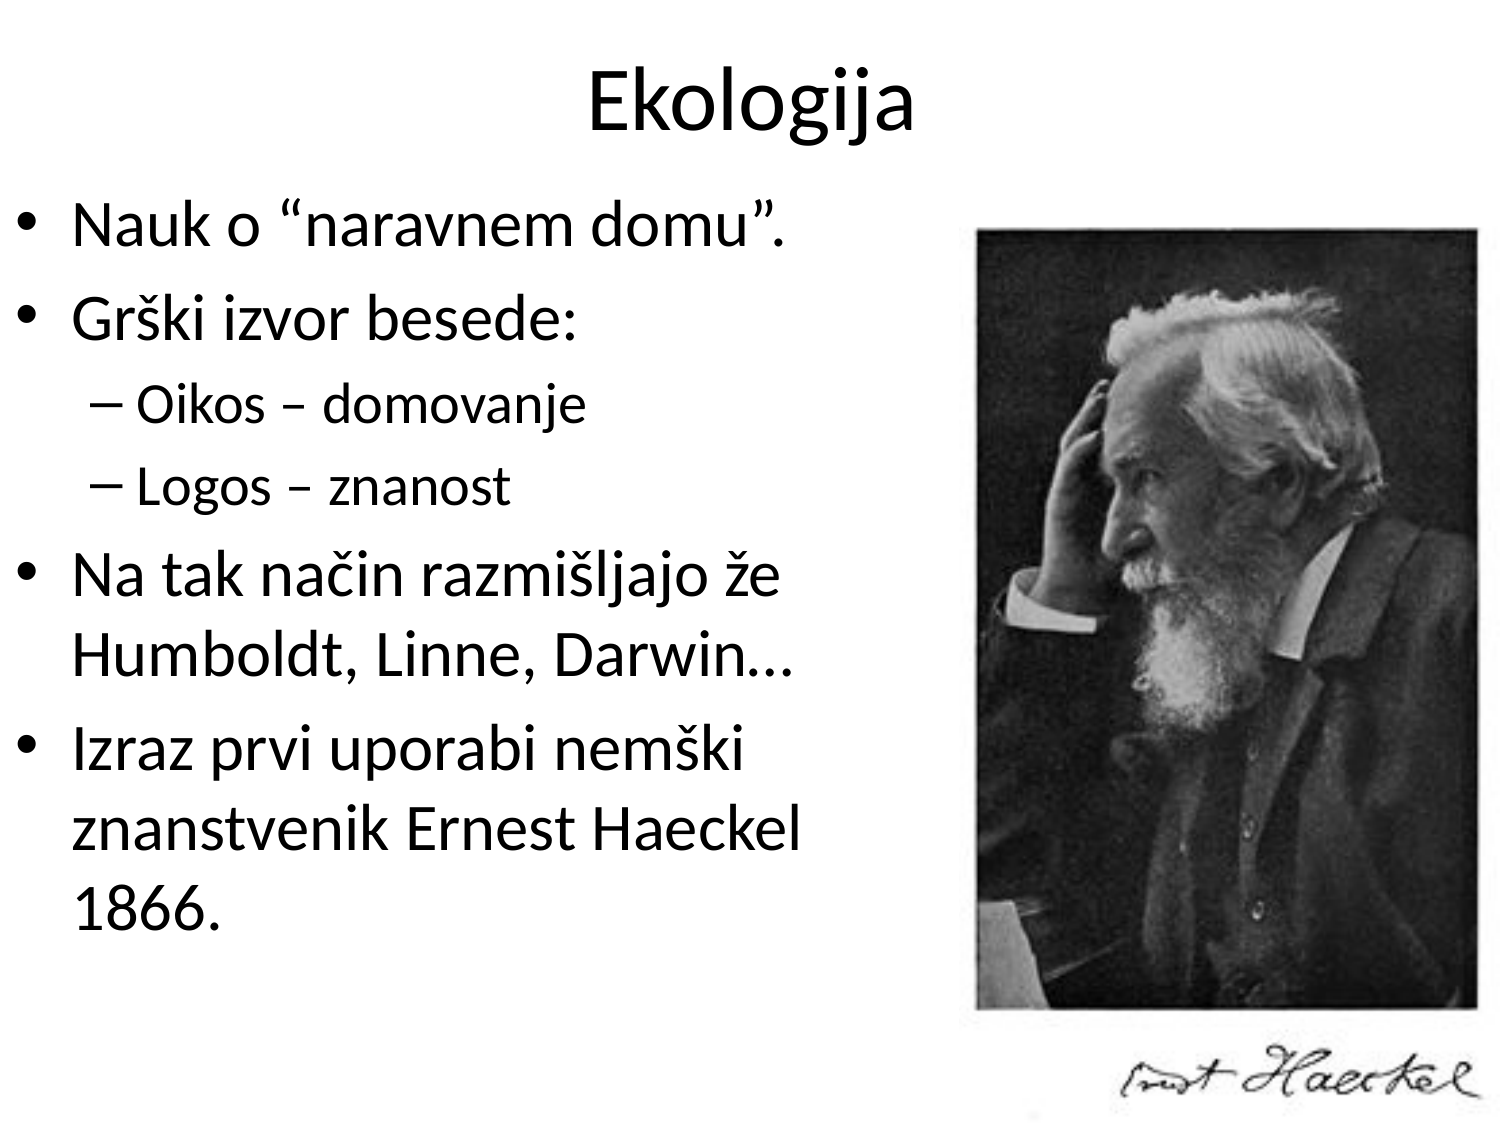

# Ekologija
Nauk o “naravnem domu”.
Grški izvor besede:
Oikos – domovanje
Logos – znanost
Na tak način razmišljajo že Humboldt, Linne, Darwin…
Izraz prvi uporabi nemški znanstvenik Ernest Haeckel 1866.